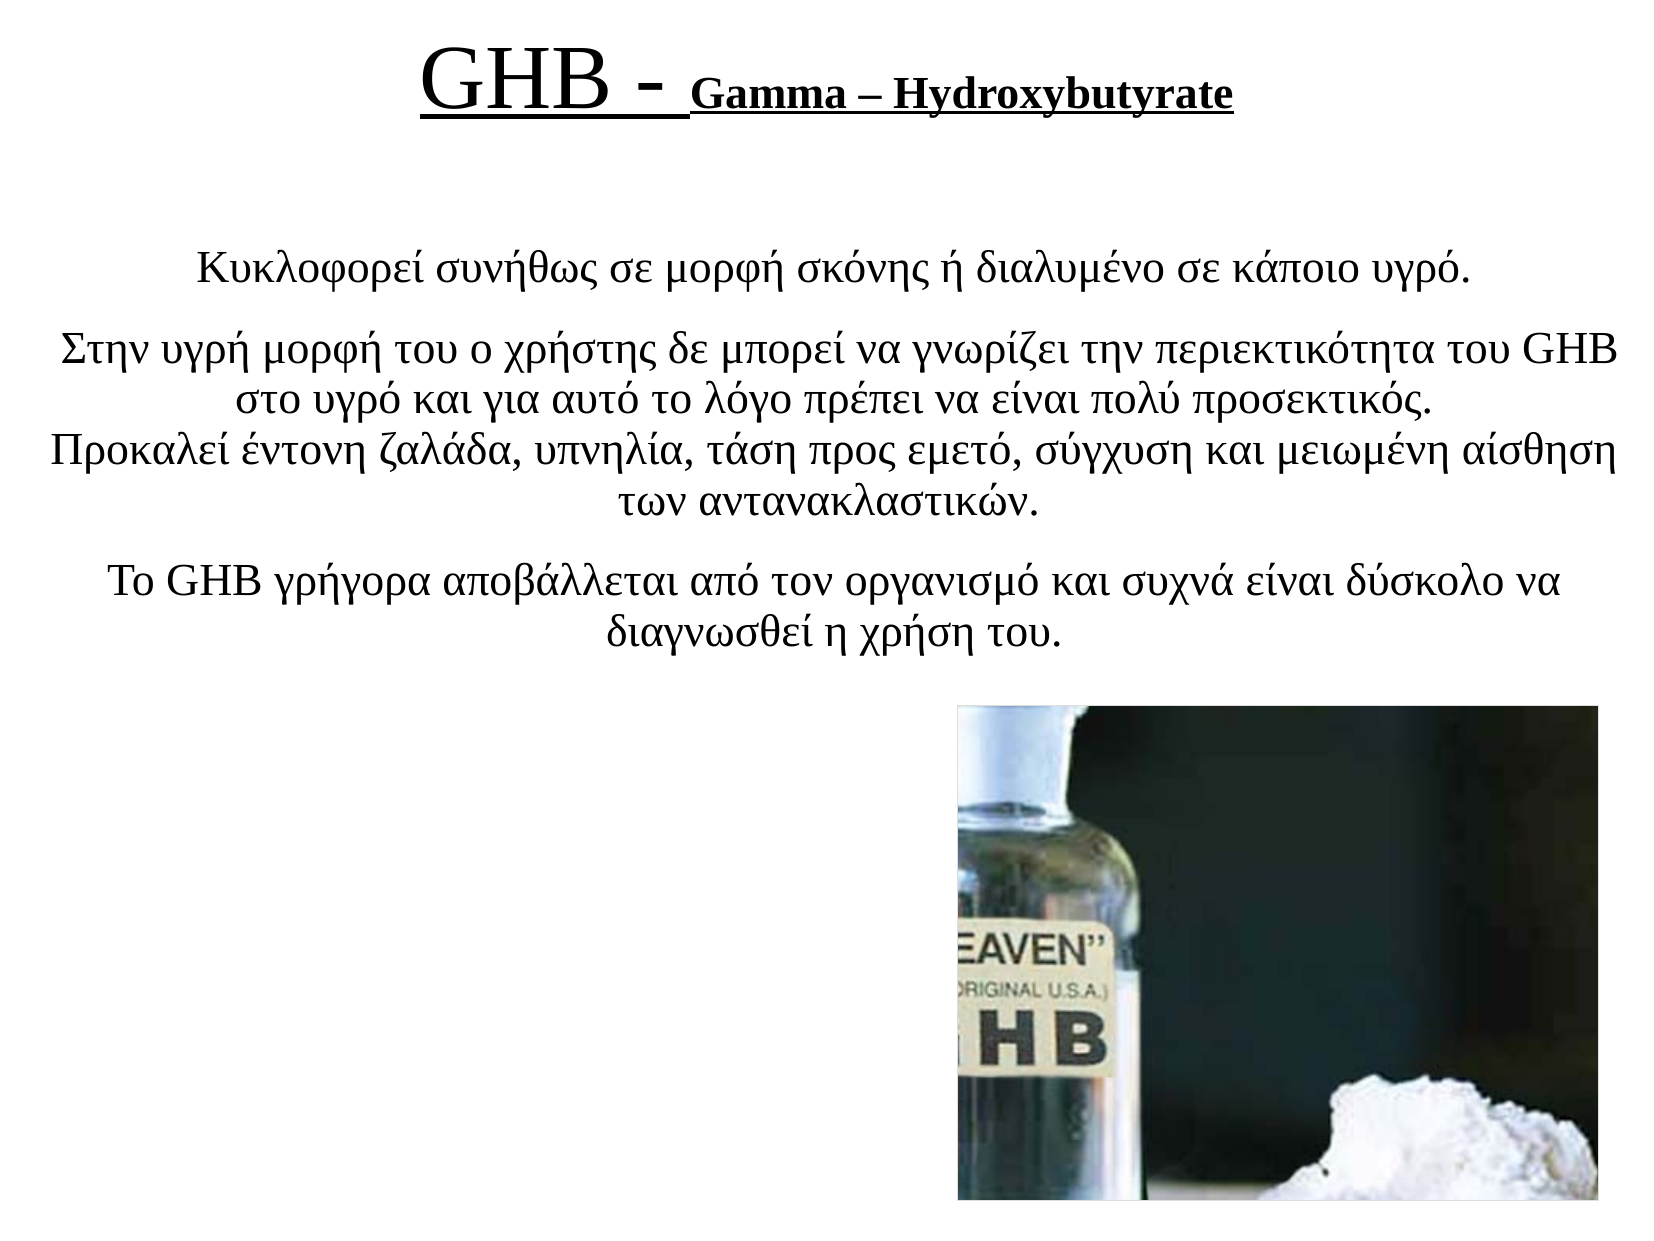

# GHB - Gamma – Hydroxybutyrate
Κυκλοφορεί συνήθως σε μορφή σκόνης ή διαλυμένο σε κάποιο υγρό.
 Στην υγρή μορφή του ο χρήστης δε μπορεί να γνωρίζει την περιεκτικότητα του GHB στο υγρό και για αυτό το λόγο πρέπει να είναι πολύ προσεκτικός.
Προκαλεί έντονη ζαλάδα, υπνηλία, τάση προς εμετό, σύγχυση και μειωμένη αίσθηση των αντανακλαστικών.
Το GHB γρήγορα αποβάλλεται από τον οργανισμό και συχνά είναι δύσκολο να διαγνωσθεί η χρήση του.